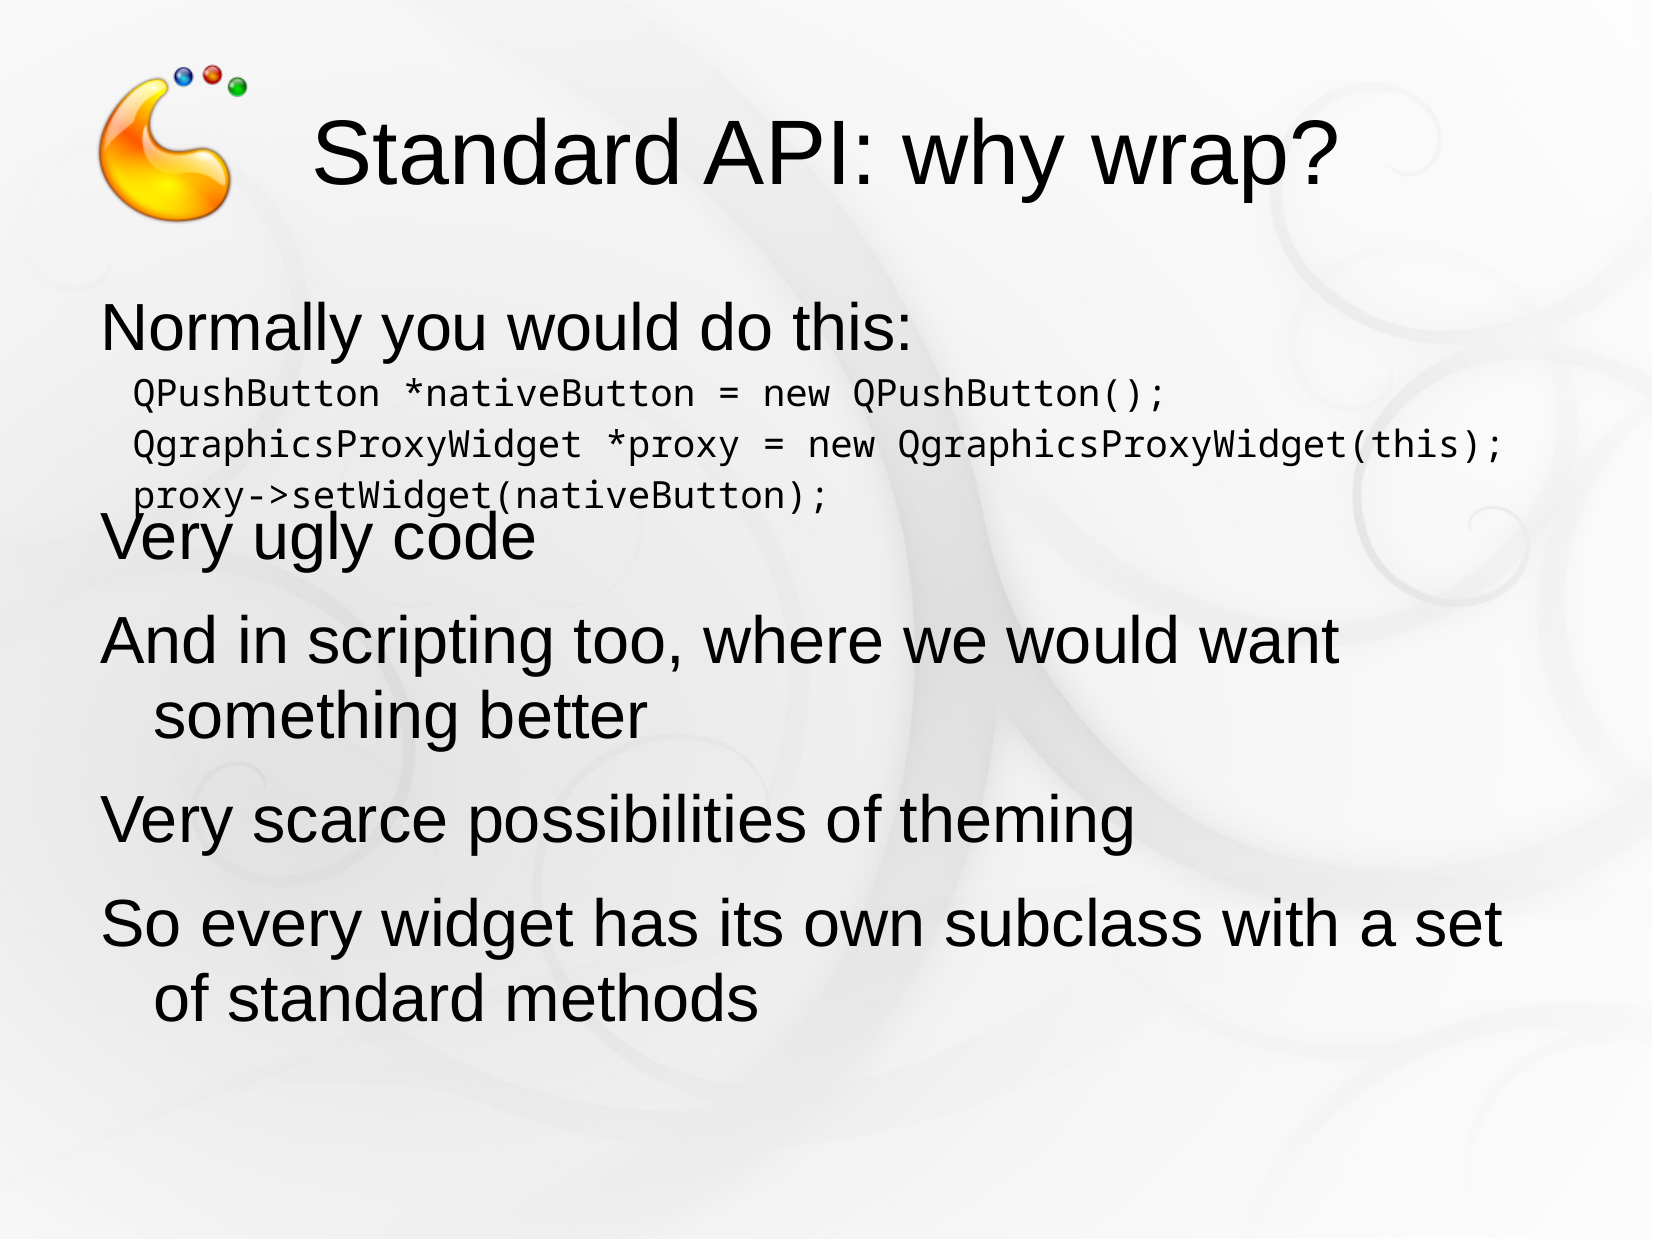

# Standard API: why wrap?
Normally you would do this:
Very ugly code
And in scripting too, where we would want something better
Very scarce possibilities of theming
So every widget has its own subclass with a set of standard methods
QPushButton *nativeButton = new QPushButton();
QgraphicsProxyWidget *proxy = new QgraphicsProxyWidget(this);
proxy->setWidget(nativeButton);